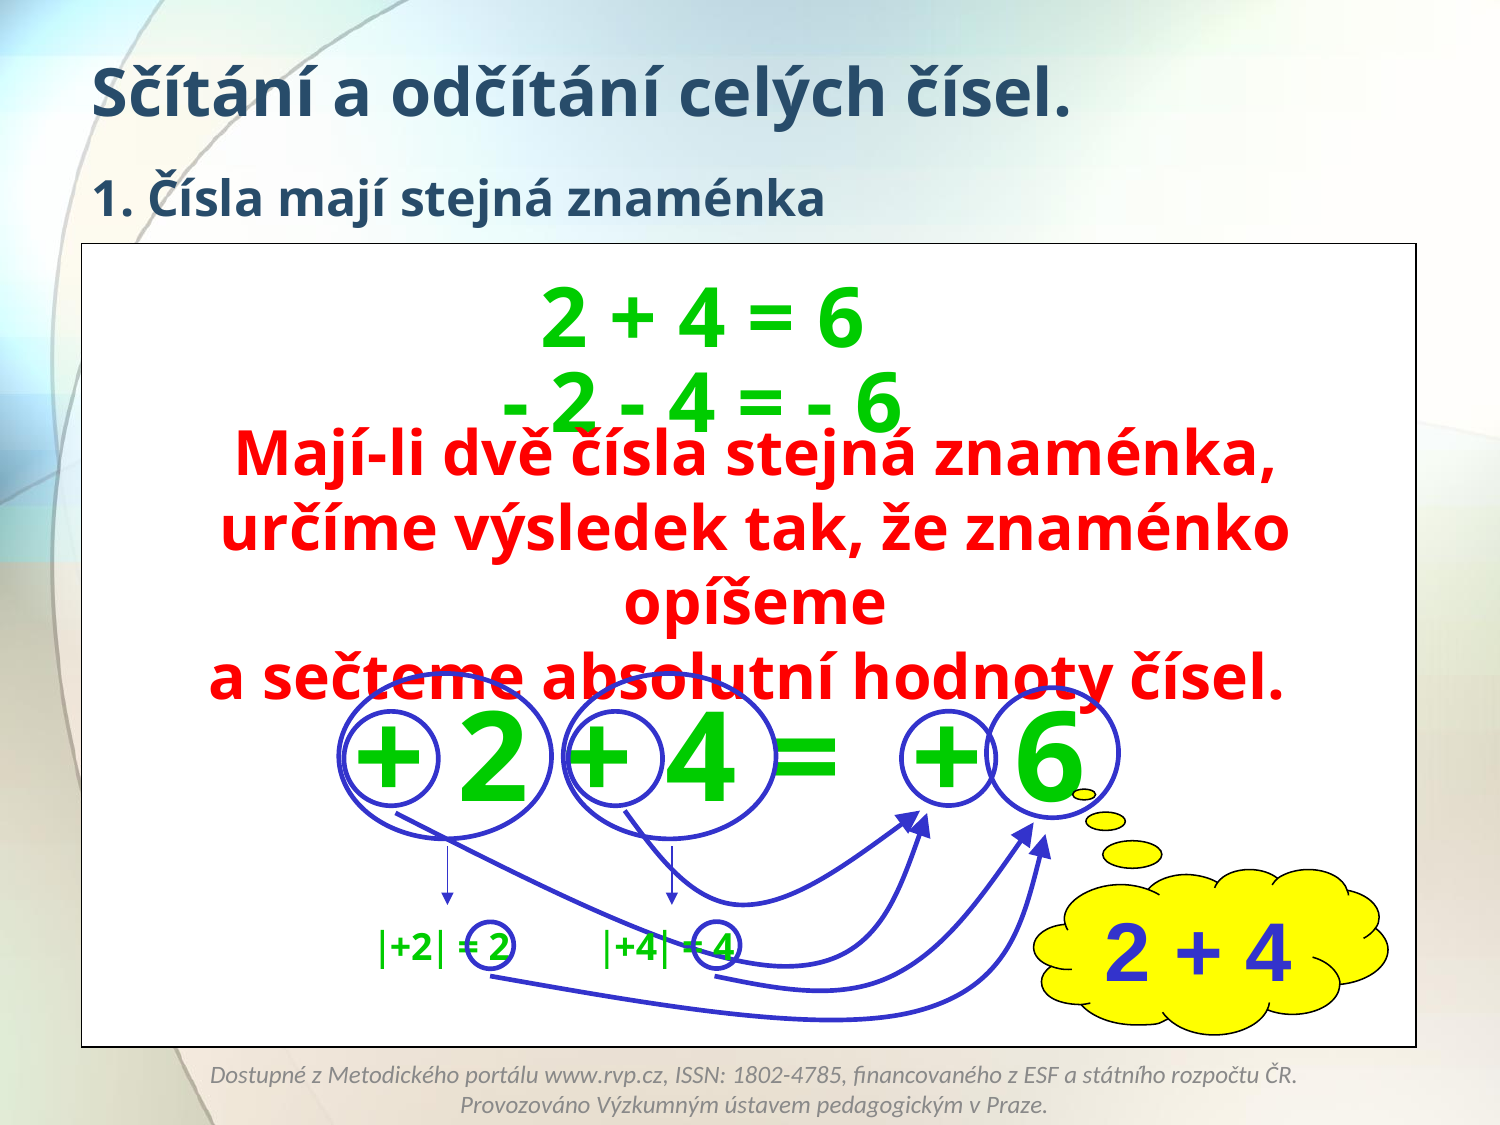

Sčítání a odčítání celých čísel.
1. Čísla mají stejná znaménka
2 + 4 = 6
- 2 - 4 = - 6
Mají-li dvě čísla stejná znaménka, určíme výsledek tak, že znaménko opíšeme
a sečteme absolutní hodnoty čísel.
+ 2 + 4 =
+
6
2 + 4
+2 = 2
+4 = 4